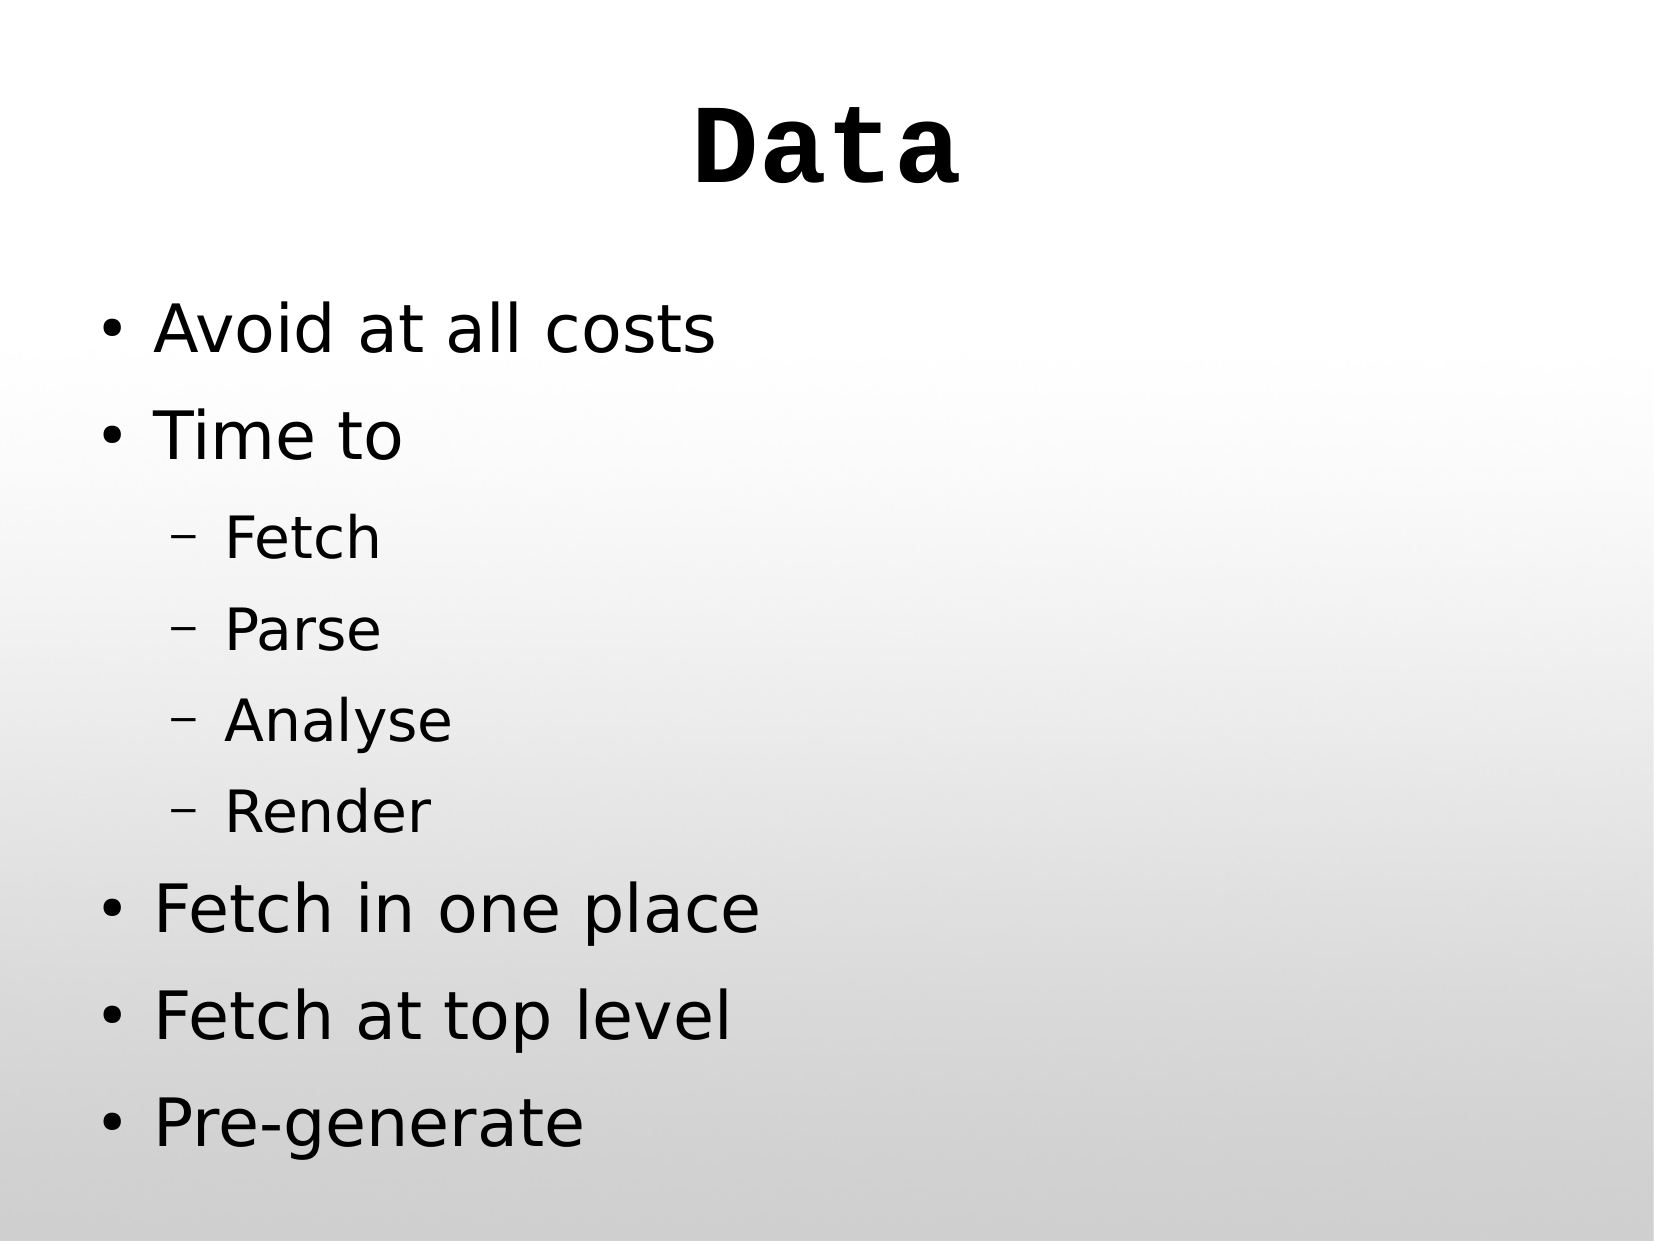

# Data
Avoid at all costs
Time to
Fetch
Parse
Analyse
Render
Fetch in one place
Fetch at top level
Pre-generate